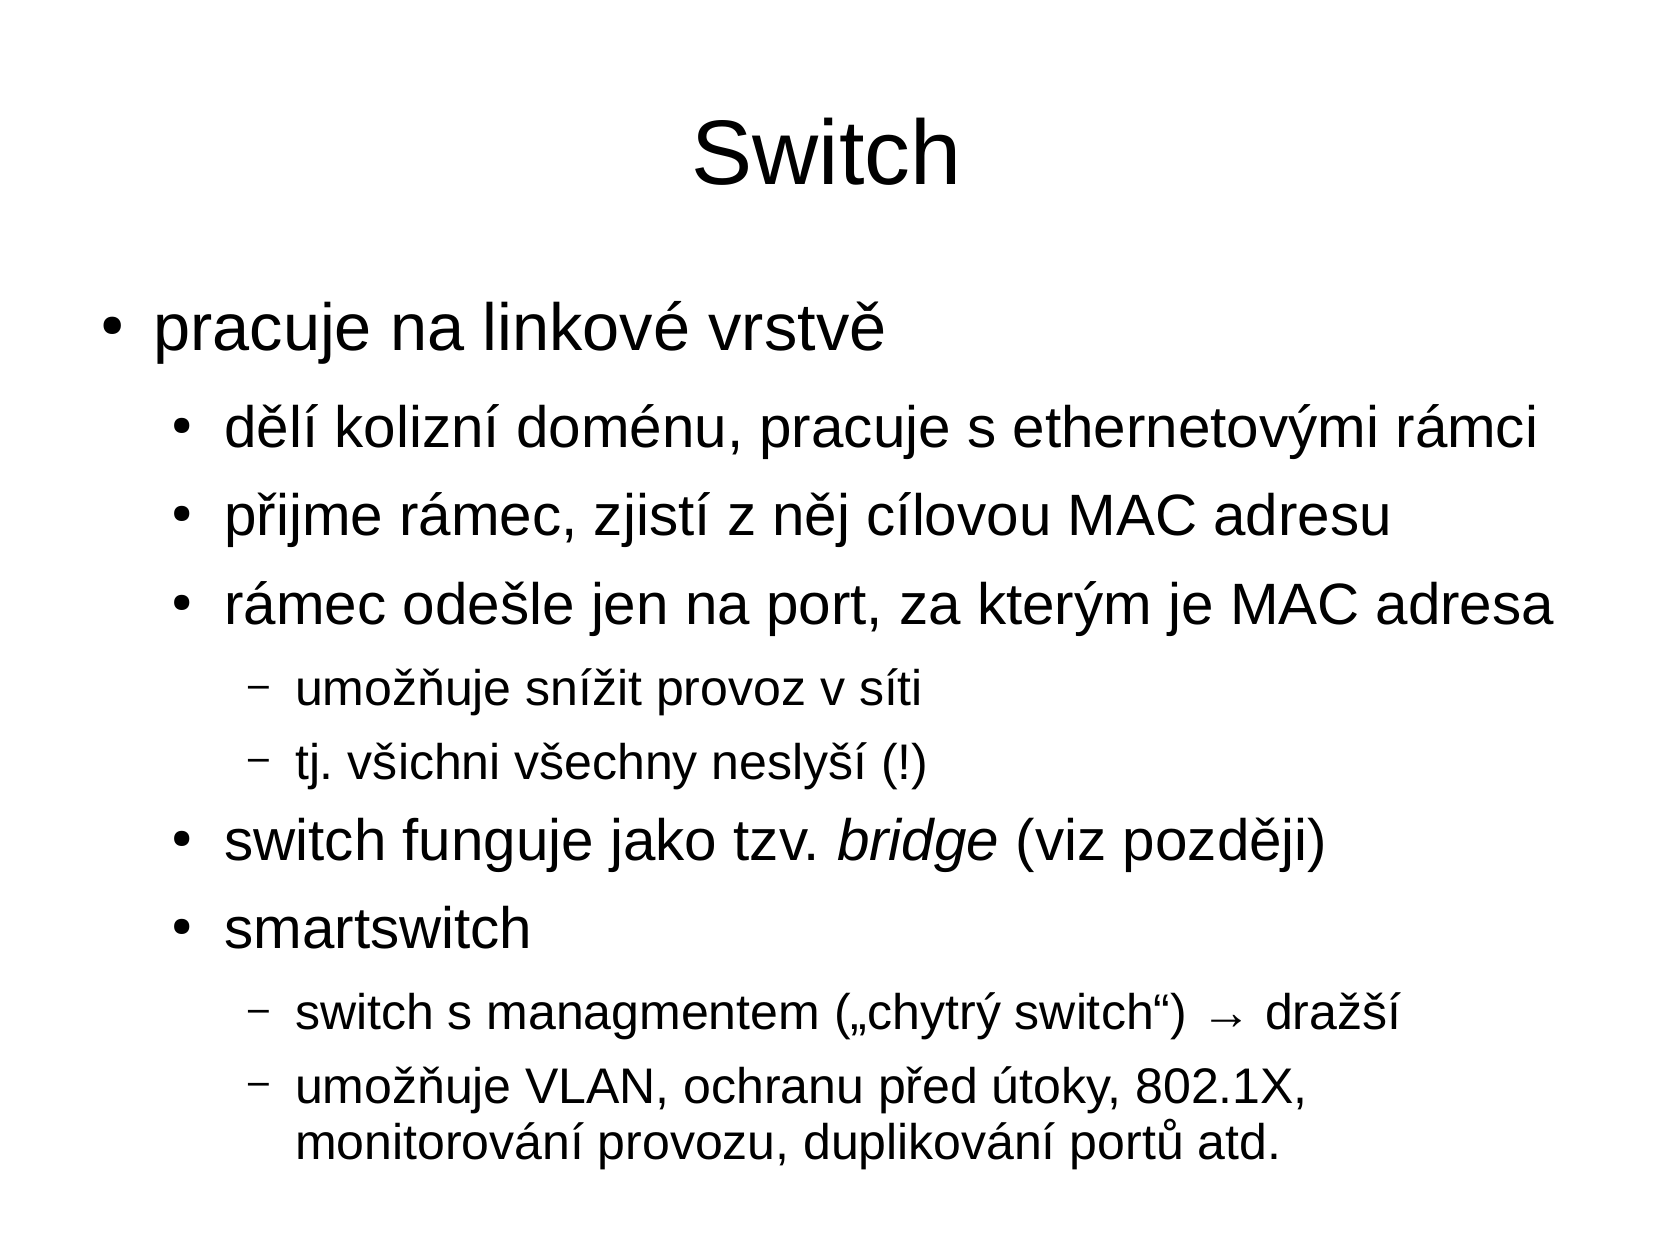

# Switch
pracuje na linkové vrstvě
dělí kolizní doménu, pracuje s ethernetovými rámci
přijme rámec, zjistí z něj cílovou MAC adresu
rámec odešle jen na port, za kterým je MAC adresa
umožňuje snížit provoz v síti
tj. všichni všechny neslyší (!)
switch funguje jako tzv. bridge (viz později)
smartswitch
switch s managmentem („chytrý switch“) → dražší
umožňuje VLAN, ochranu před útoky, 802.1X, monitorování provozu, duplikování portů atd.